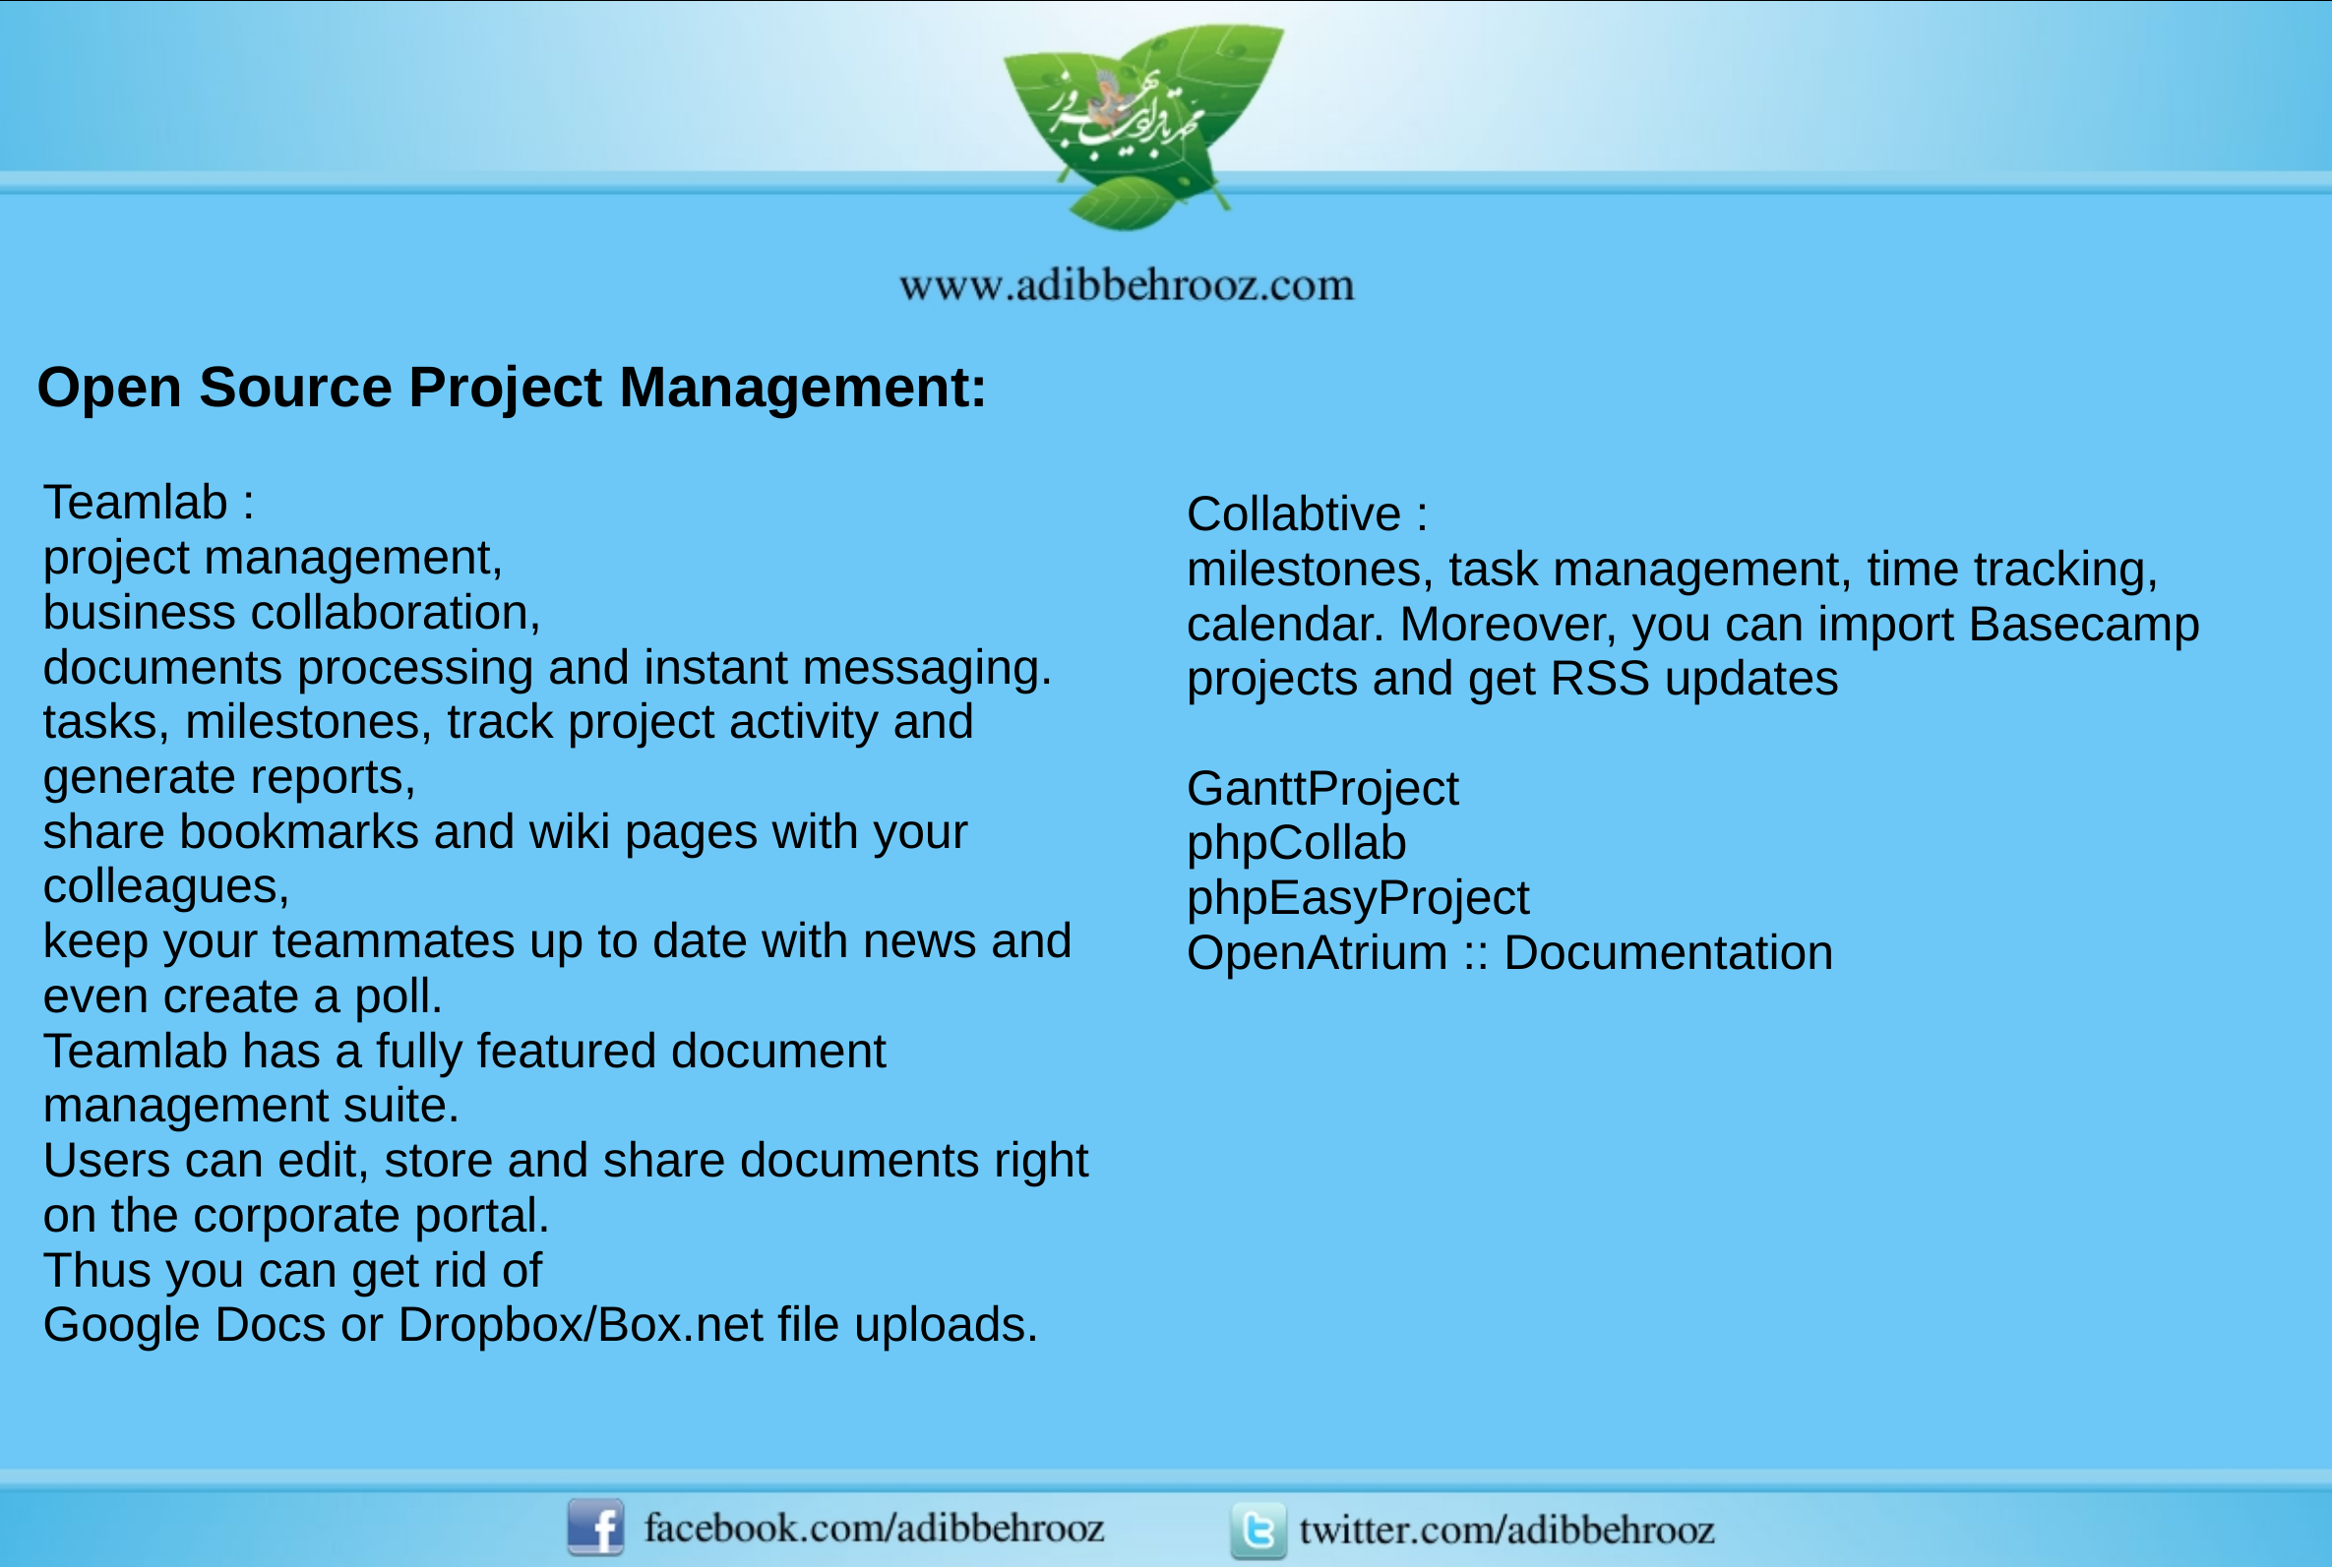

# Open Source Project Management:
Collabtive :
milestones, task management, time tracking, calendar. Moreover, you can import Basecamp projects and get RSS updates
GanttProject
phpCollab
phpEasyProject
OpenAtrium :: Documentation
Teamlab :
project management,
business collaboration,
documents processing and instant messaging.
tasks, milestones, track project activity and generate reports,
share bookmarks and wiki pages with your colleagues,
keep your teammates up to date with news and even create a poll.
Teamlab has a fully featured document management suite.
Users can edit, store and share documents right on the corporate portal.
Thus you can get rid of
Google Docs or Dropbox/Box.net file uploads.